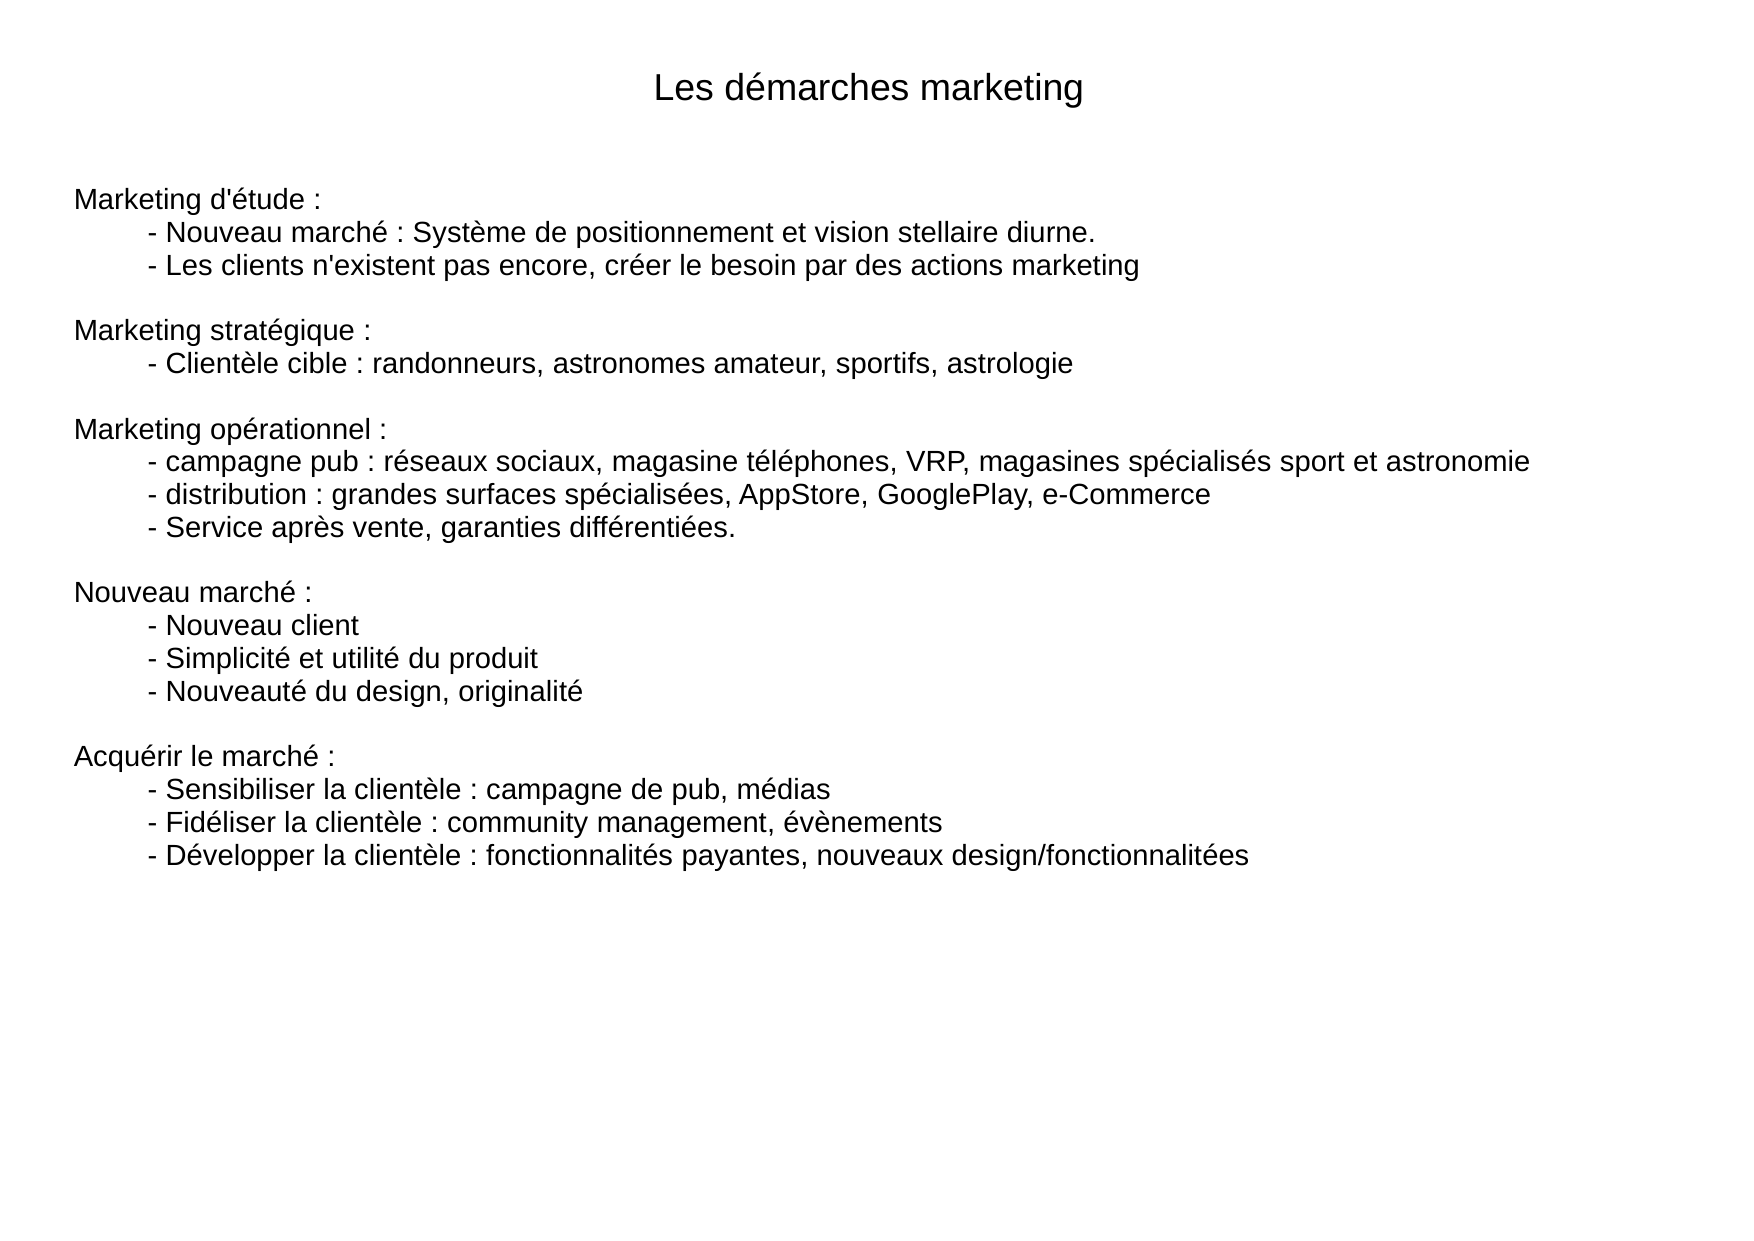

Les démarches marketing
Marketing d'étude :
	- Nouveau marché : Système de positionnement et vision stellaire diurne.
	- Les clients n'existent pas encore, créer le besoin par des actions marketing
Marketing stratégique :
	- Clientèle cible : randonneurs, astronomes amateur, sportifs, astrologie
Marketing opérationnel :
	- campagne pub : réseaux sociaux, magasine téléphones, VRP, magasines spécialisés sport et astronomie
	- distribution : grandes surfaces spécialisées, AppStore, GooglePlay, e-Commerce
	- Service après vente, garanties différentiées.
Nouveau marché :
	- Nouveau client
	- Simplicité et utilité du produit
	- Nouveauté du design, originalité
Acquérir le marché :
	- Sensibiliser la clientèle : campagne de pub, médias
	- Fidéliser la clientèle : community management, évènements
	- Développer la clientèle : fonctionnalités payantes, nouveaux design/fonctionnalitées